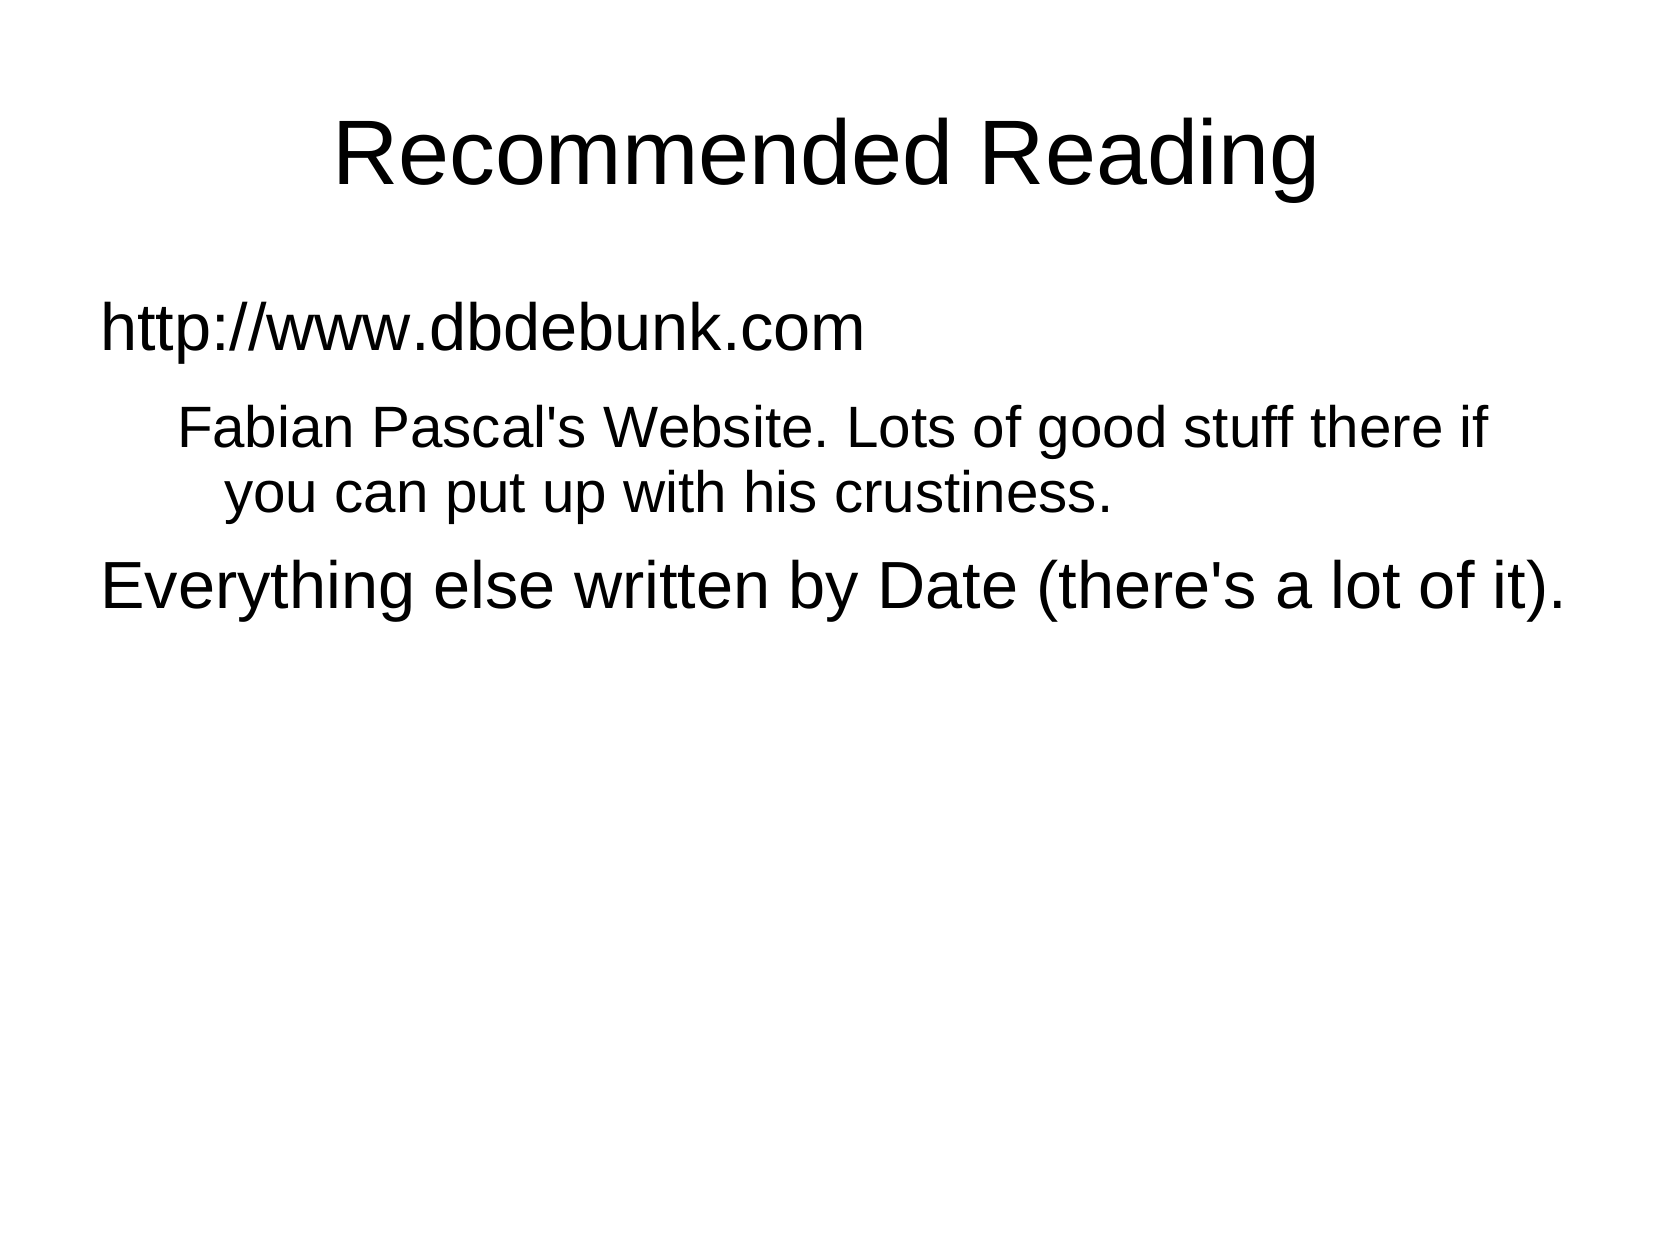

# Recommended Reading
http://www.dbdebunk.com
Fabian Pascal's Website. Lots of good stuff there if you can put up with his crustiness.
Everything else written by Date (there's a lot of it).